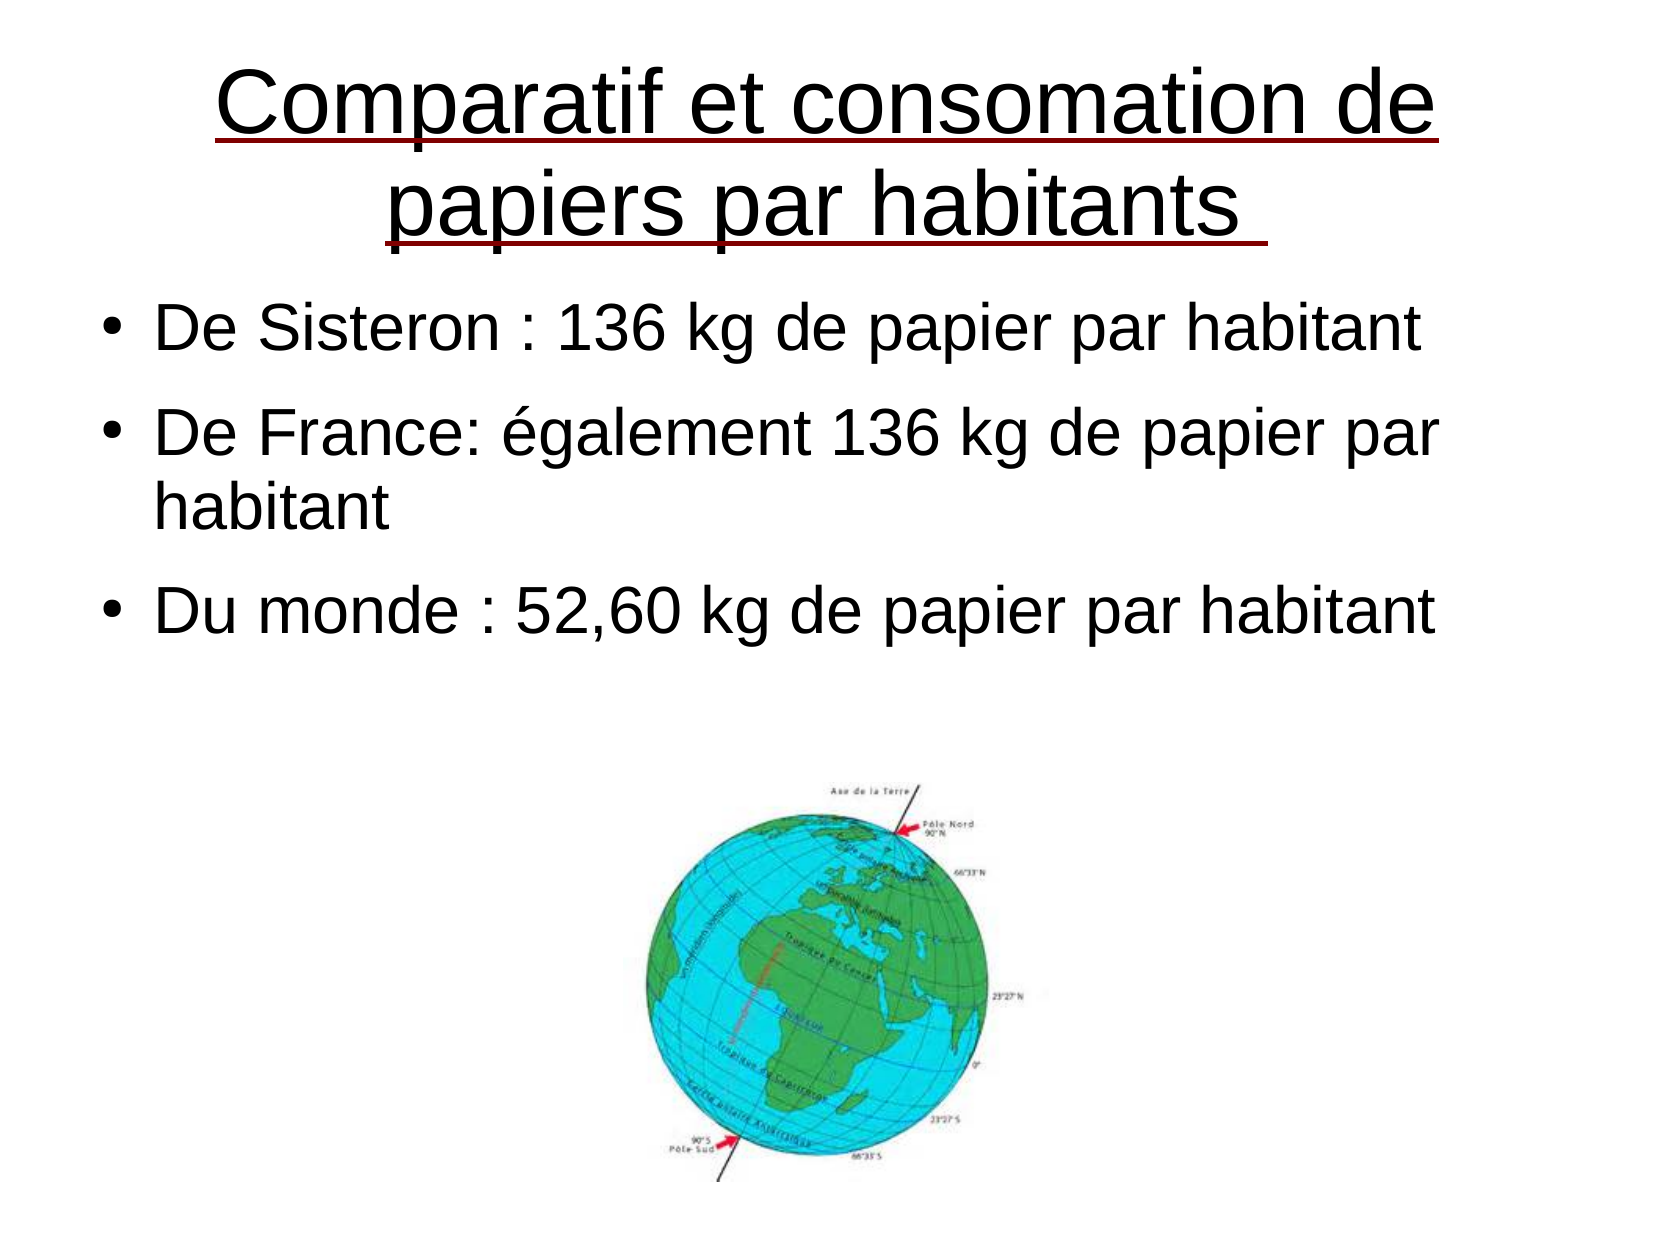

# Comparatif et consomation de papiers par habitants
De Sisteron : 136 kg de papier par habitant
De France: également 136 kg de papier par habitant
Du monde : 52,60 kg de papier par habitant